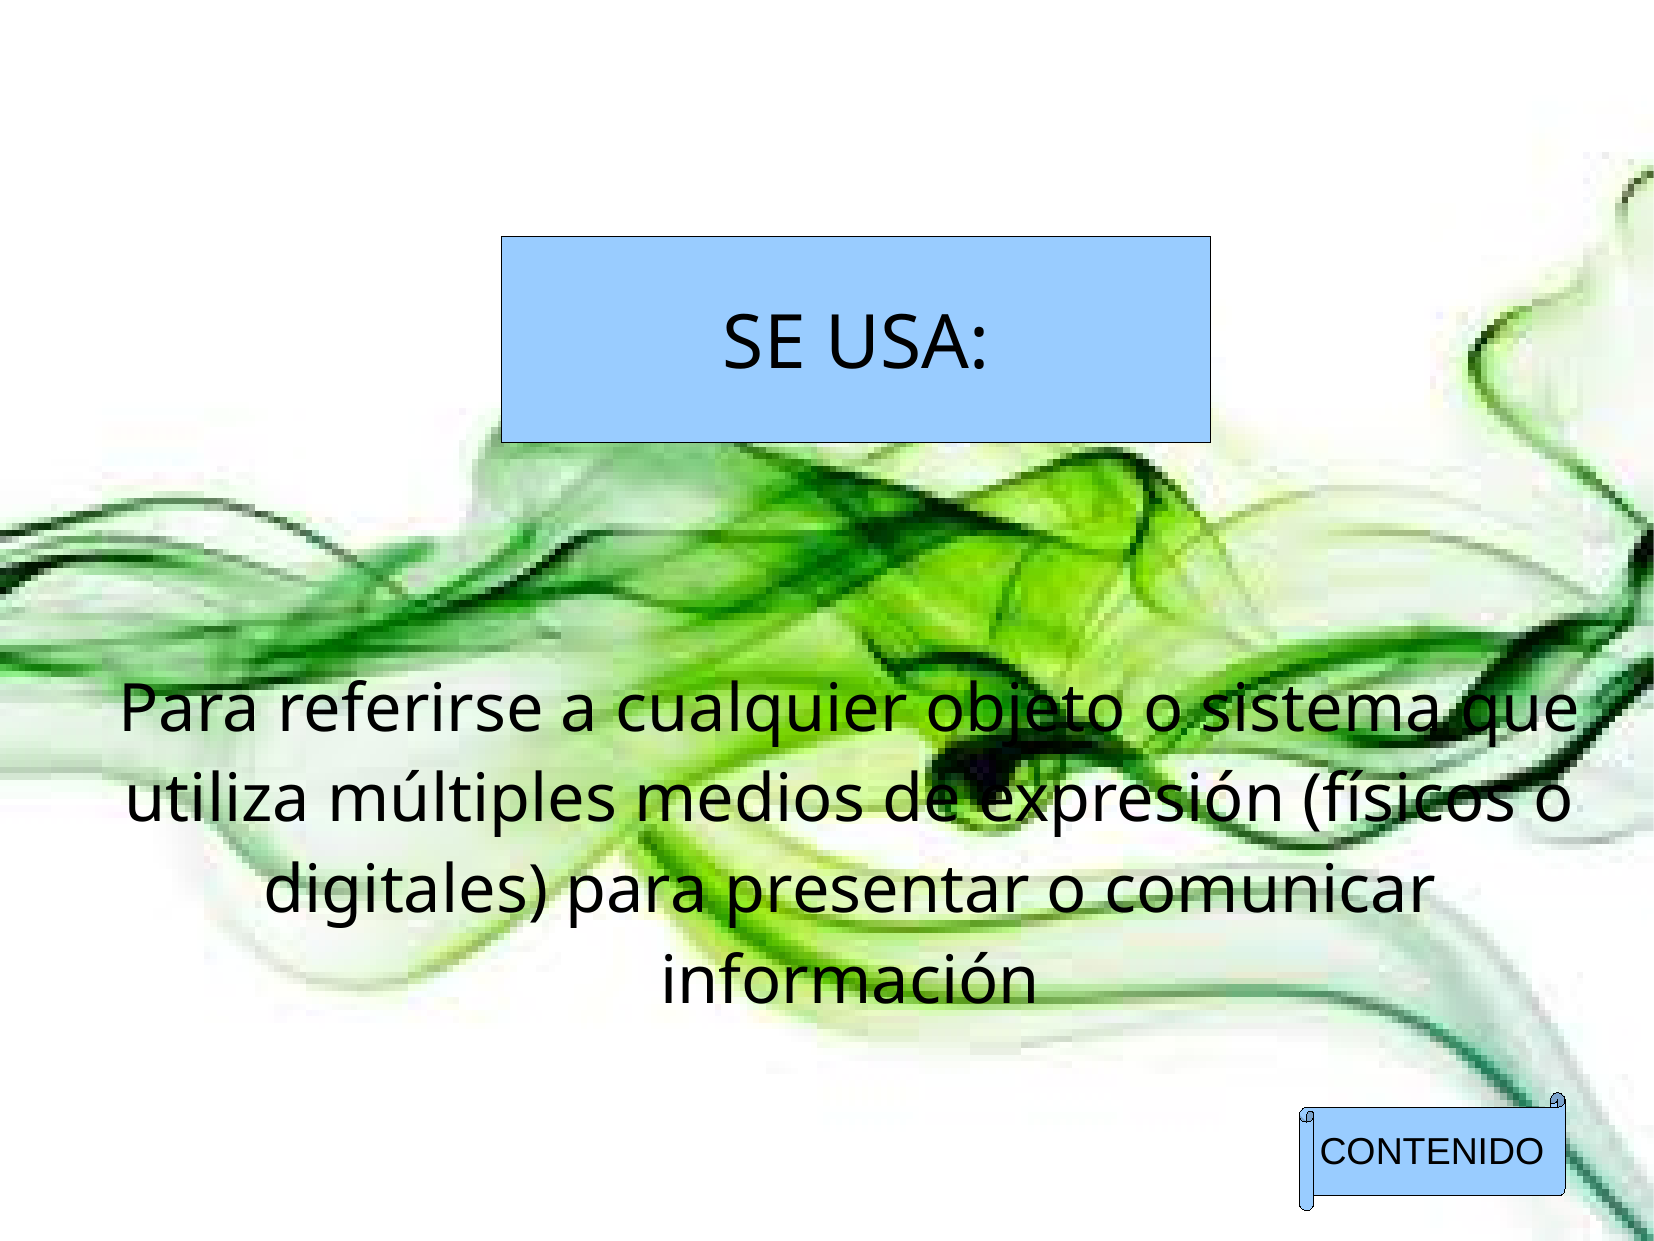

SE USA:
# Para referirse a cualquier objeto o sistema que utiliza múltiples medios de expresión (físicos o digitales) para presentar o comunicar información
CONTENIDO